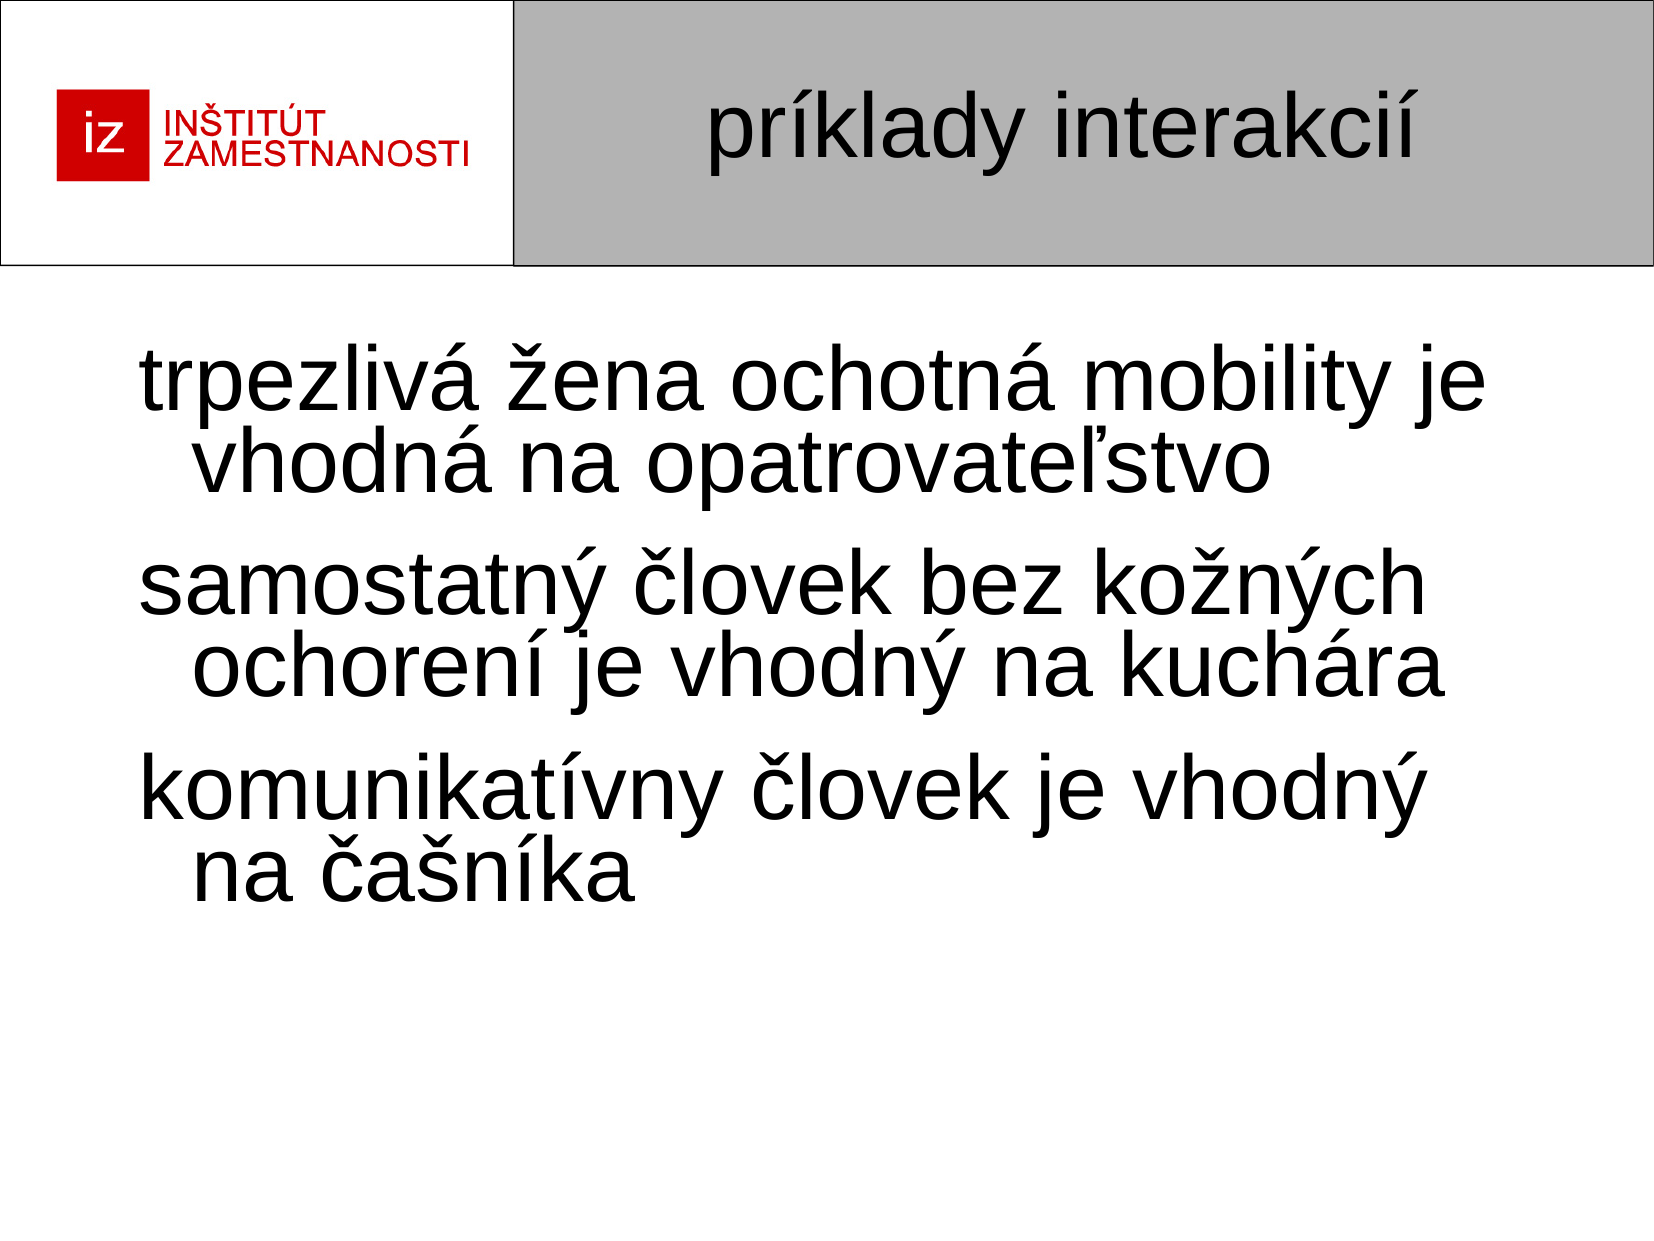

# príklady interakcií
trpezlivá žena ochotná mobility je vhodná na opatrovateľstvo
samostatný človek bez kožných ochorení je vhodný na kuchára
komunikatívny človek je vhodný na čašníka